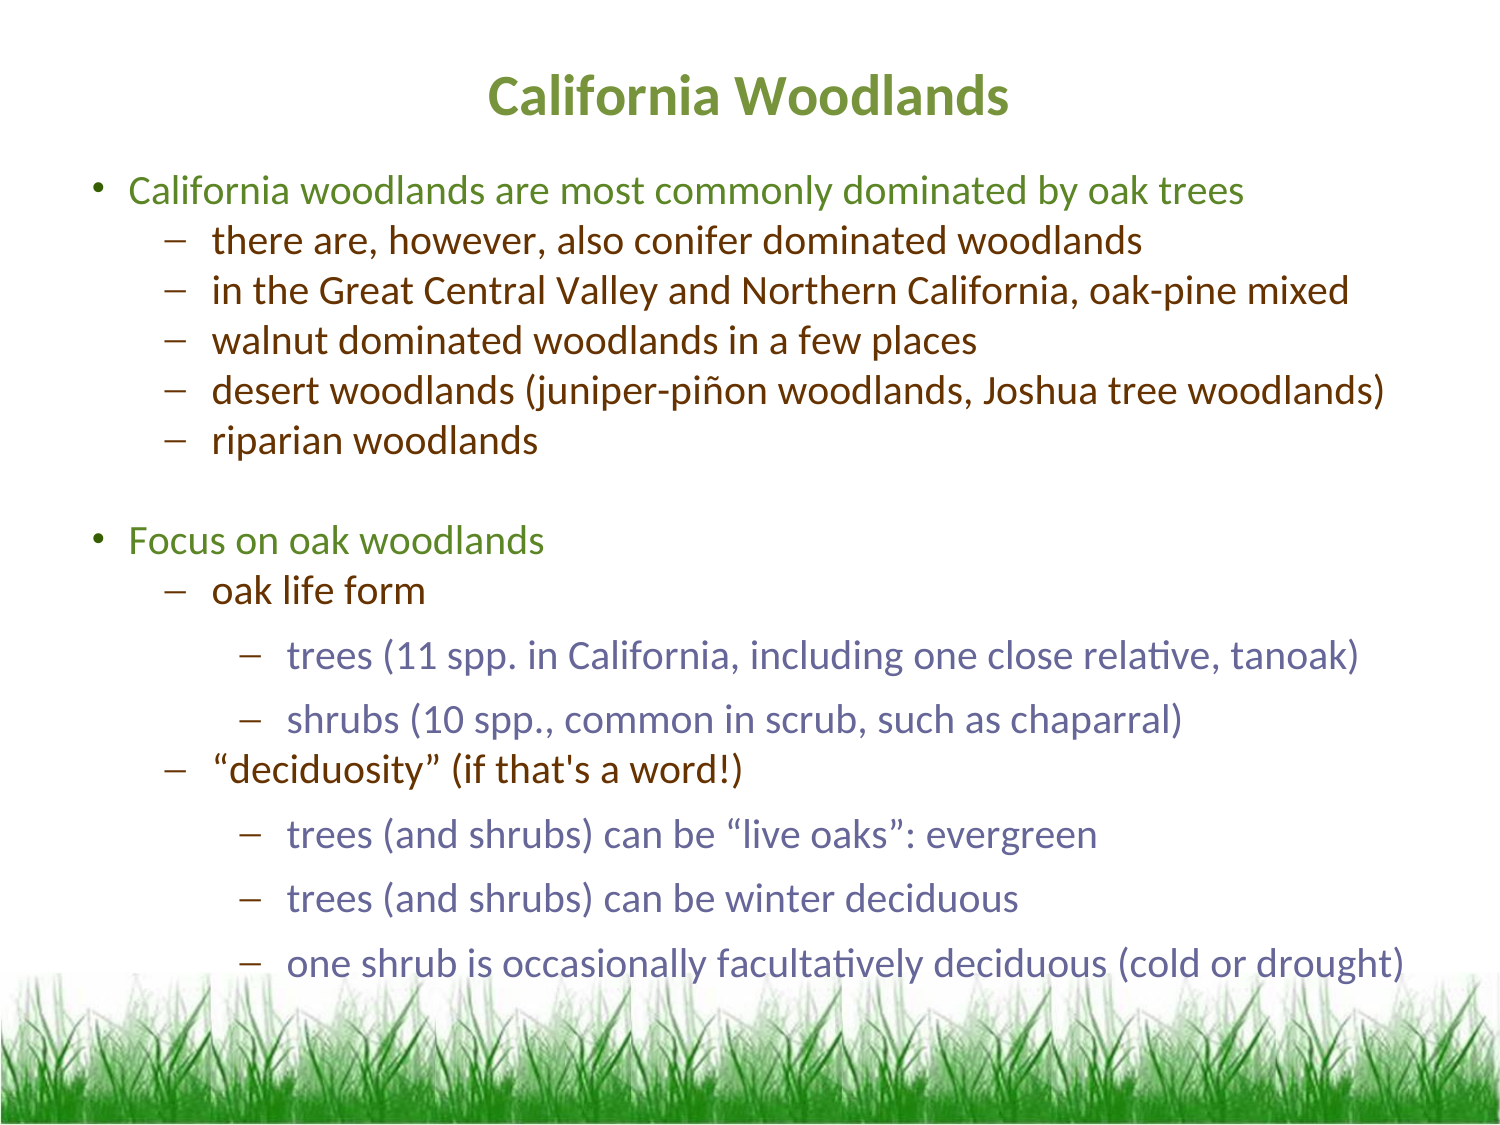

# California Woodlands
California woodlands are most commonly dominated by oak trees
there are, however, also conifer dominated woodlands
in the Great Central Valley and Northern California, oak-pine mixed
walnut dominated woodlands in a few places
desert woodlands (juniper-piñon woodlands, Joshua tree woodlands)
riparian woodlands
Focus on oak woodlands
oak life form
trees (11 spp. in California, including one close relative, tanoak)
shrubs (10 spp., common in scrub, such as chaparral)
“deciduosity” (if that's a word!)
trees (and shrubs) can be “live oaks”: evergreen
trees (and shrubs) can be winter deciduous
one shrub is occasionally facultatively deciduous (cold or drought)